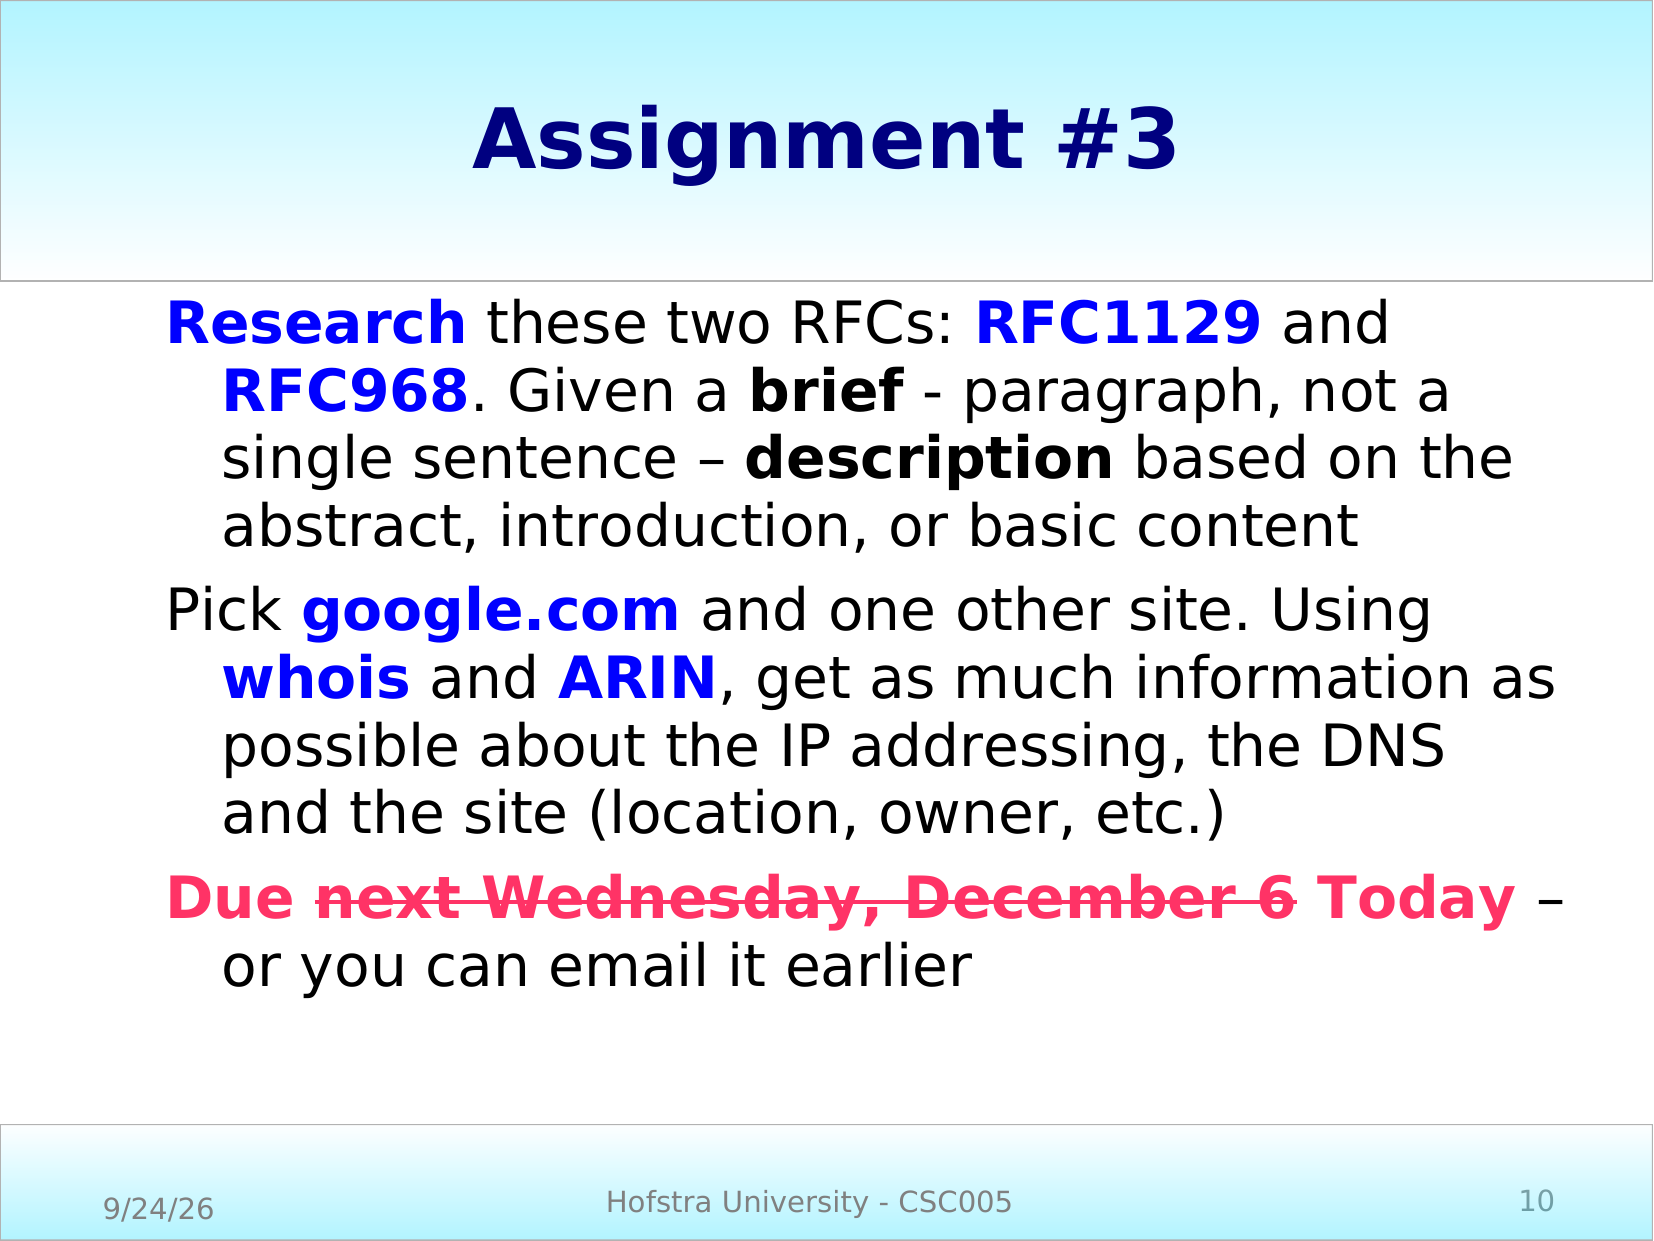

# Assignment #3
Research these two RFCs: RFC1129 and RFC968. Given a brief - paragraph, not a single sentence – description based on the abstract, introduction, or basic content
Pick google.com and one other site. Using whois and ARIN, get as much information as possible about the IP addressing, the DNS and the site (location, owner, etc.)
Due next Wednesday, December 6 Today – or you can email it earlier
10
Hofstra University - CSC005